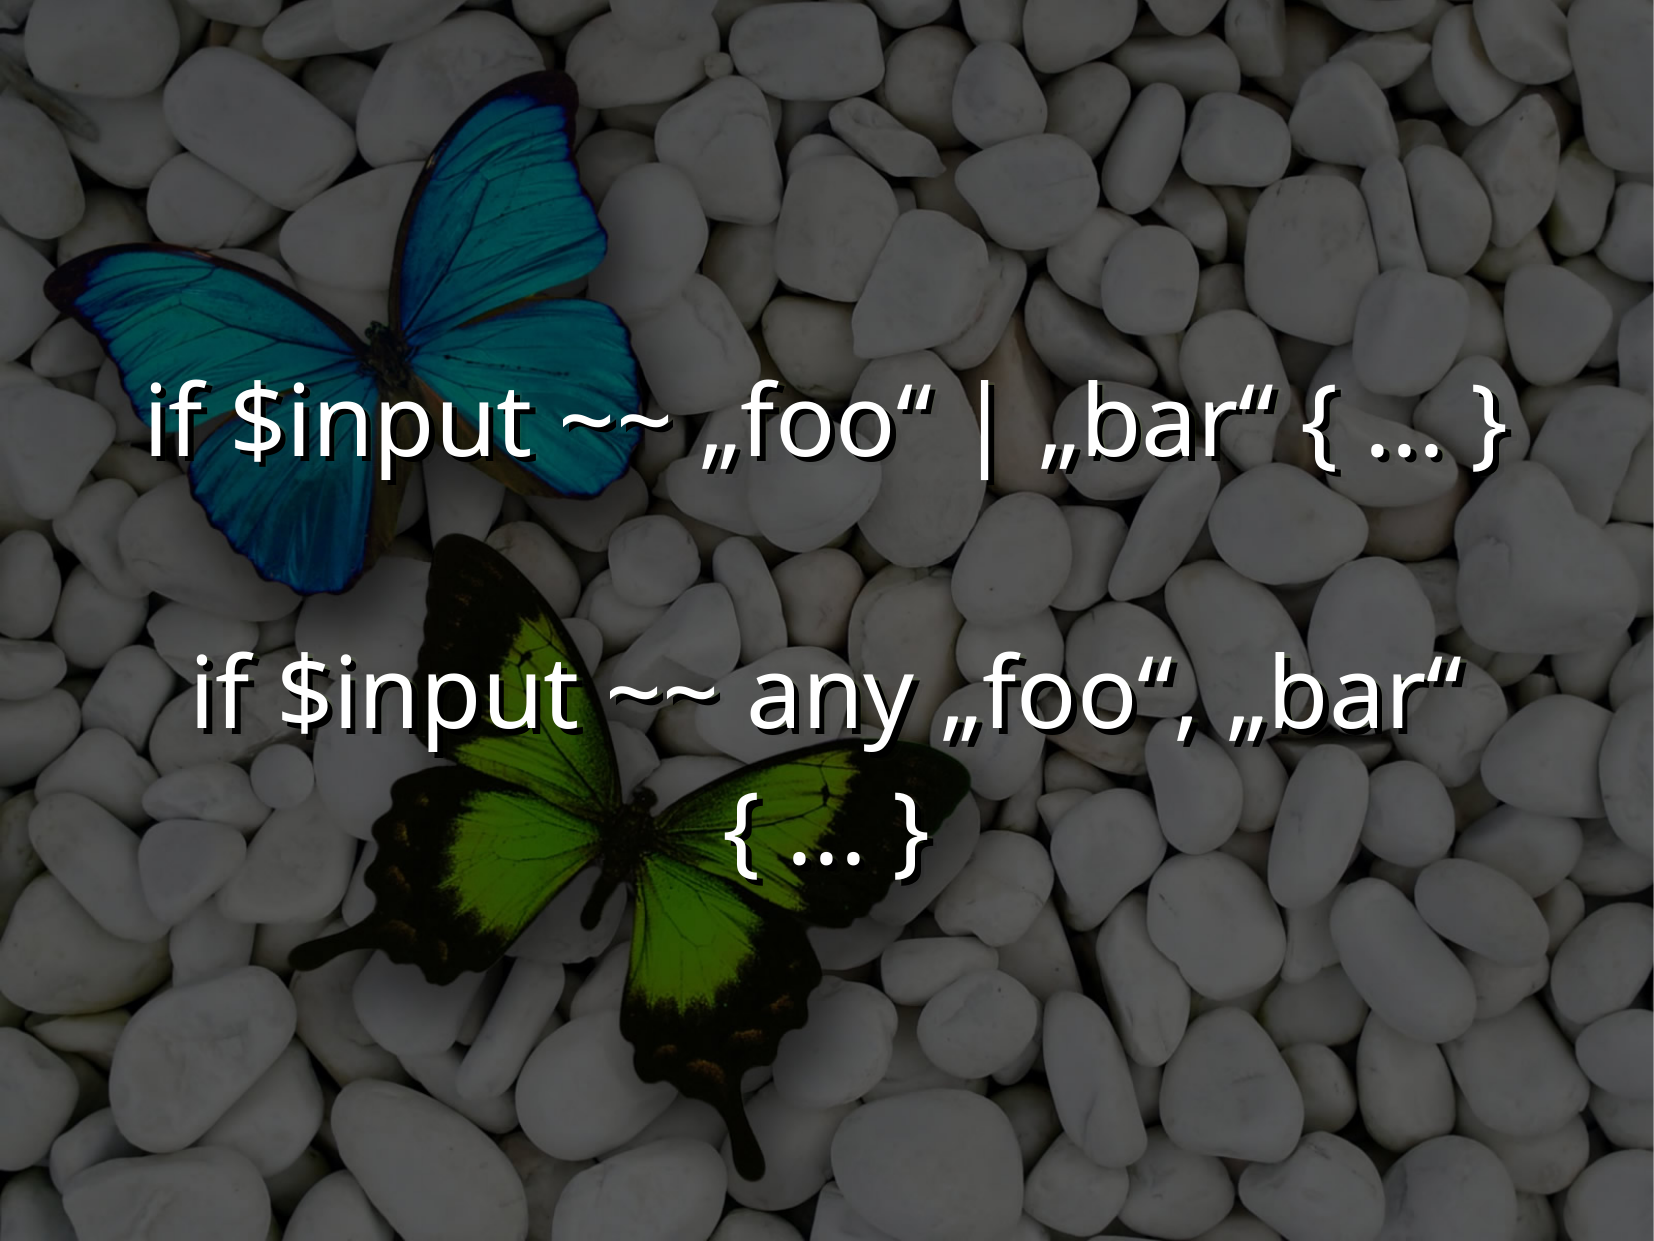

#
if $input ~~ „foo“ | „bar“ { ... }
if $input ~~ any „foo“, „bar“ { ... }